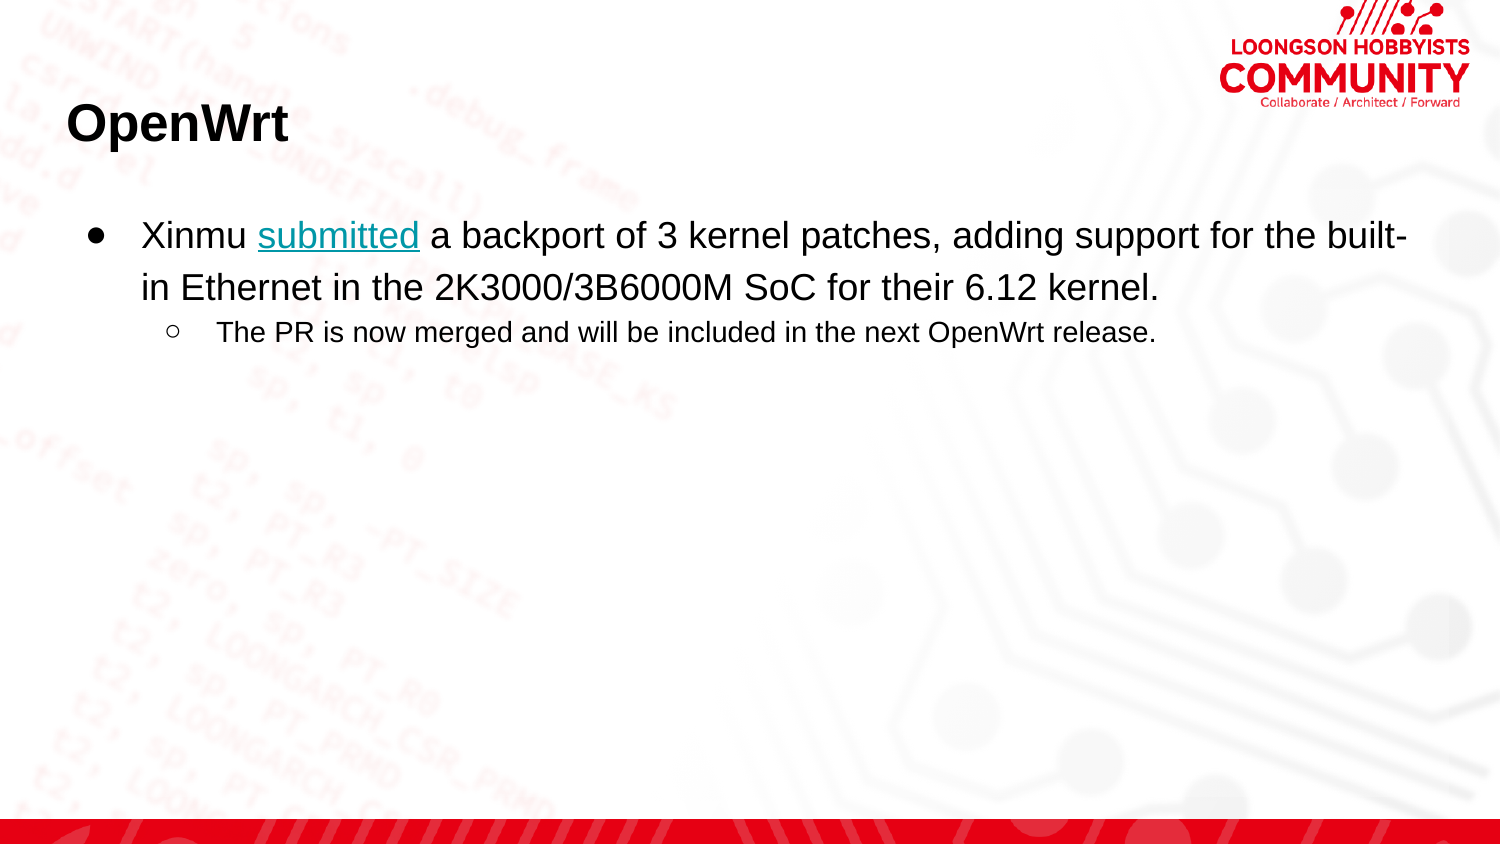

# OpenWrt
Xinmu submitted a backport of 3 kernel patches, adding support for the built-in Ethernet in the 2K3000/3B6000M SoC for their 6.12 kernel.
The PR is now merged and will be included in the next OpenWrt release.